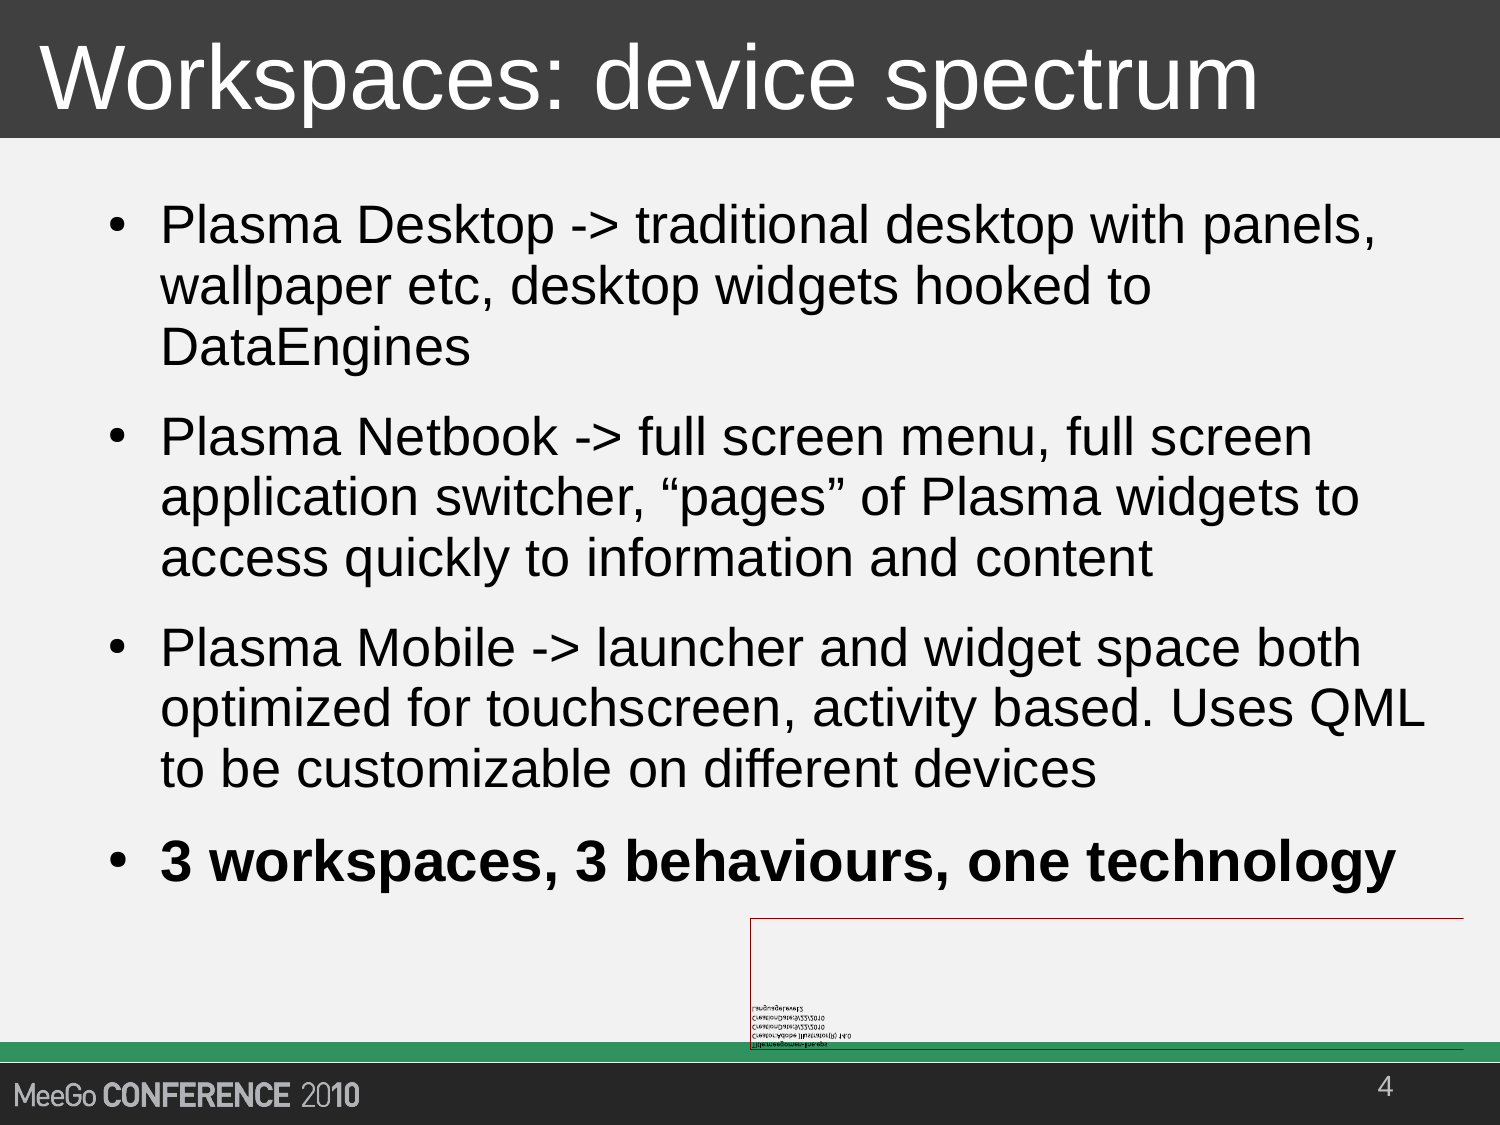

Workspaces: device spectrum
# Plasma Desktop -> traditional desktop with panels, wallpaper etc, desktop widgets hooked to DataEngines
Plasma Netbook -> full screen menu, full screen application switcher, “pages” of Plasma widgets to access quickly to information and content
Plasma Mobile -> launcher and widget space both optimized for touchscreen, activity based. Uses QML to be customizable on different devices
3 workspaces, 3 behaviours, one technology